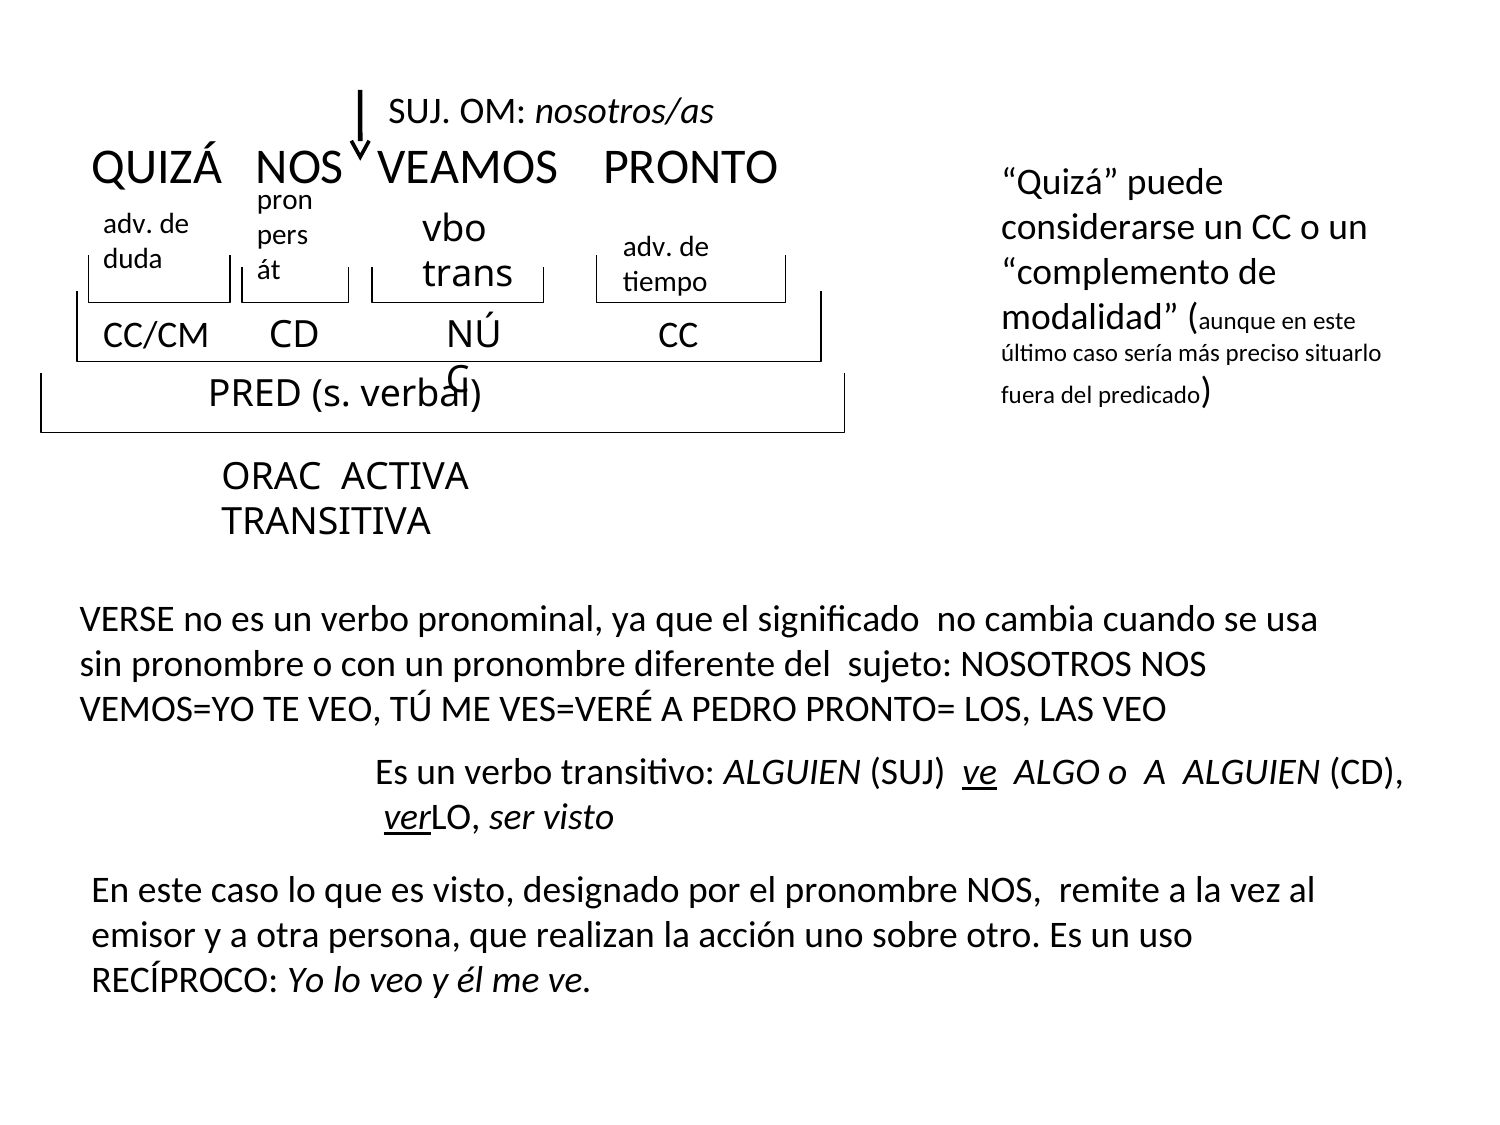

SUJ. OM: nosotros/as
QUIZÁ NOS VEAMOS PRONTO
“Quizá” puede considerarse un CC o un “complemento de modalidad” (aunque en este último caso sería más preciso situarlo fuera del predicado)
pron
pers
át
CD
adv. de duda
CC/CM
vbo trans
NÚC
adv. de tiempo
CC
PRED (s. verbal)
ORAC ACTIVA TRANSITIVA
VERSE no es un verbo pronominal, ya que el significado no cambia cuando se usa sin pronombre o con un pronombre diferente del sujeto: NOSOTROS NOS VEMOS=YO TE VEO, TÚ ME VES=VERÉ A PEDRO PRONTO= LOS, LAS VEO
Es un verbo transitivo: ALGUIEN (SUJ) ve ALGO o A ALGUIEN (CD),
 verLO, ser visto
En este caso lo que es visto, designado por el pronombre NOS, remite a la vez al emisor y a otra persona, que realizan la acción uno sobre otro. Es un uso RECÍPROCO: Yo lo veo y él me ve.